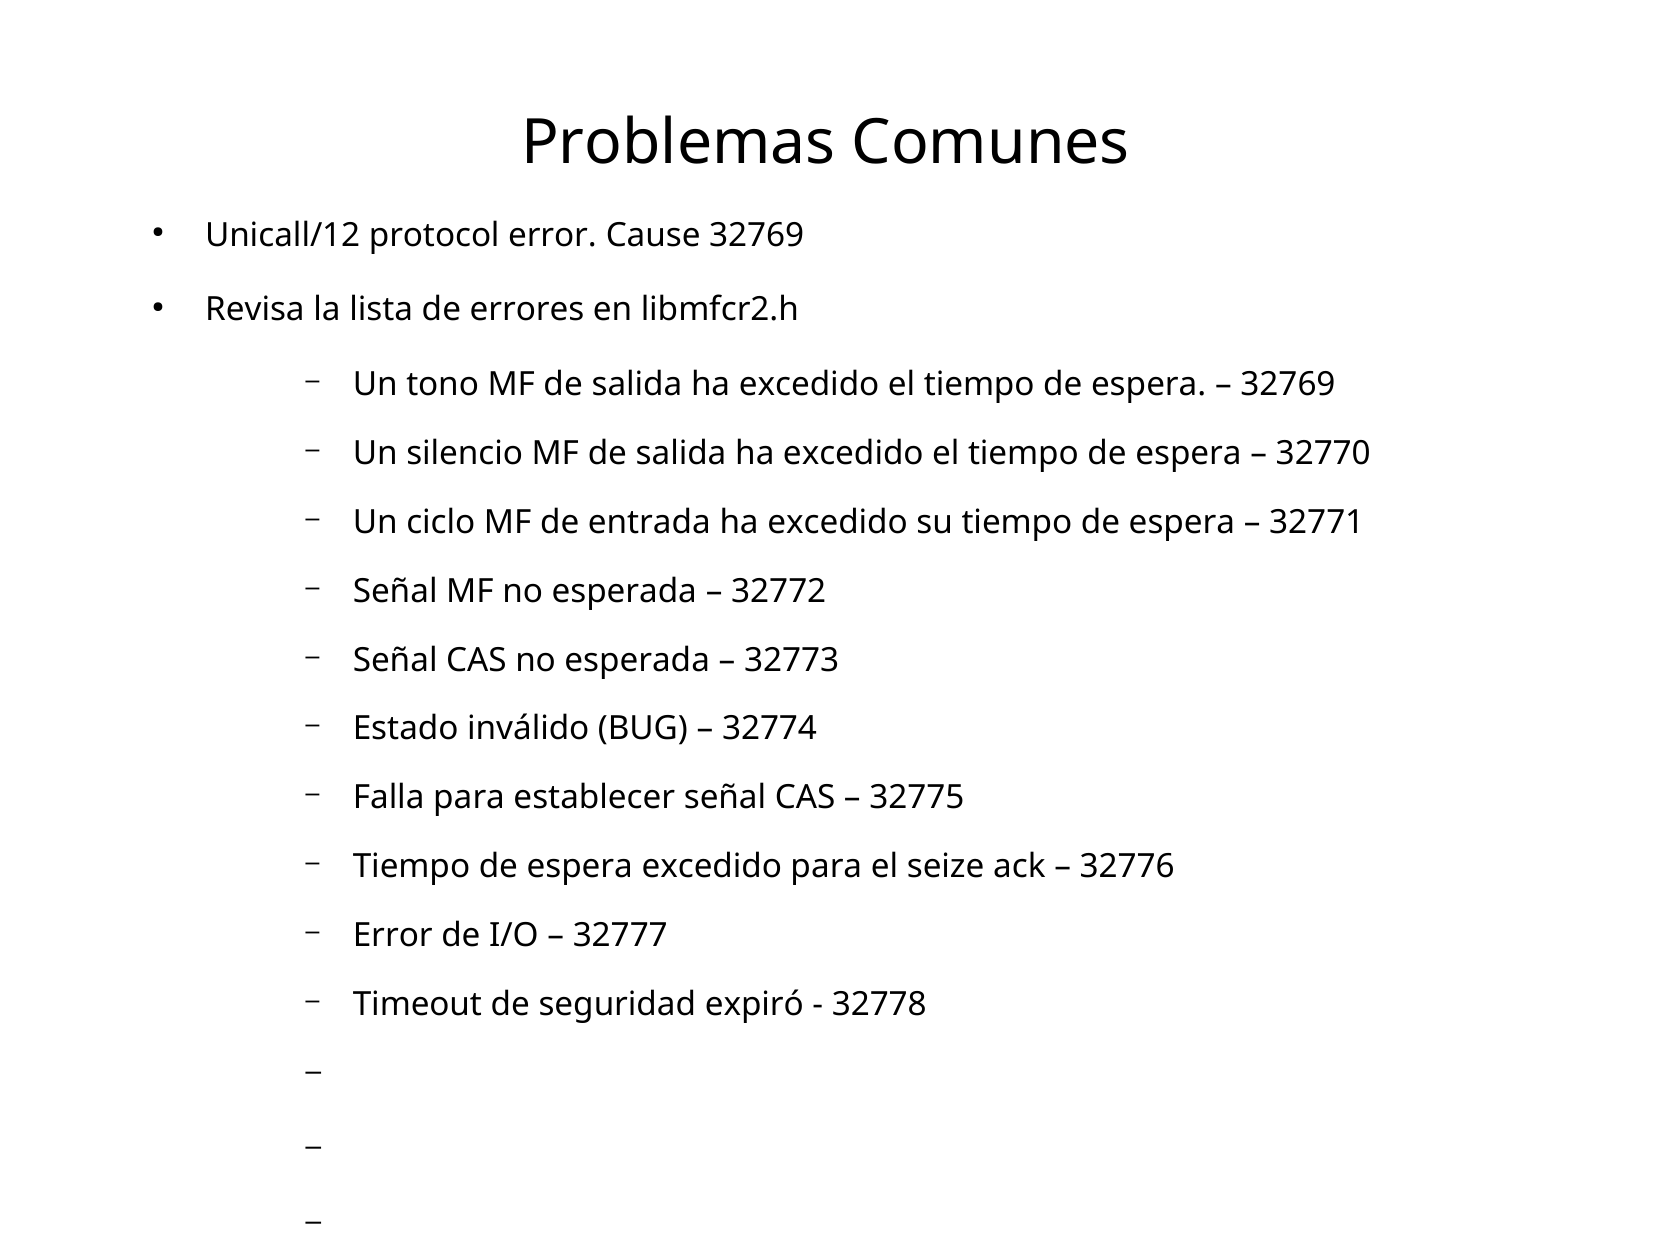

# Problemas Comunes
Unicall/12 protocol error. Cause 32769
Revisa la lista de errores en libmfcr2.h
Un tono MF de salida ha excedido el tiempo de espera. – 32769
Un silencio MF de salida ha excedido el tiempo de espera – 32770
Un ciclo MF de entrada ha excedido su tiempo de espera – 32771
Señal MF no esperada – 32772
Señal CAS no esperada – 32773
Estado inválido (BUG) – 32774
Falla para establecer señal CAS – 32775
Tiempo de espera excedido para el seize ack – 32776
Error de I/O – 32777
Timeout de seguridad expiró - 32778